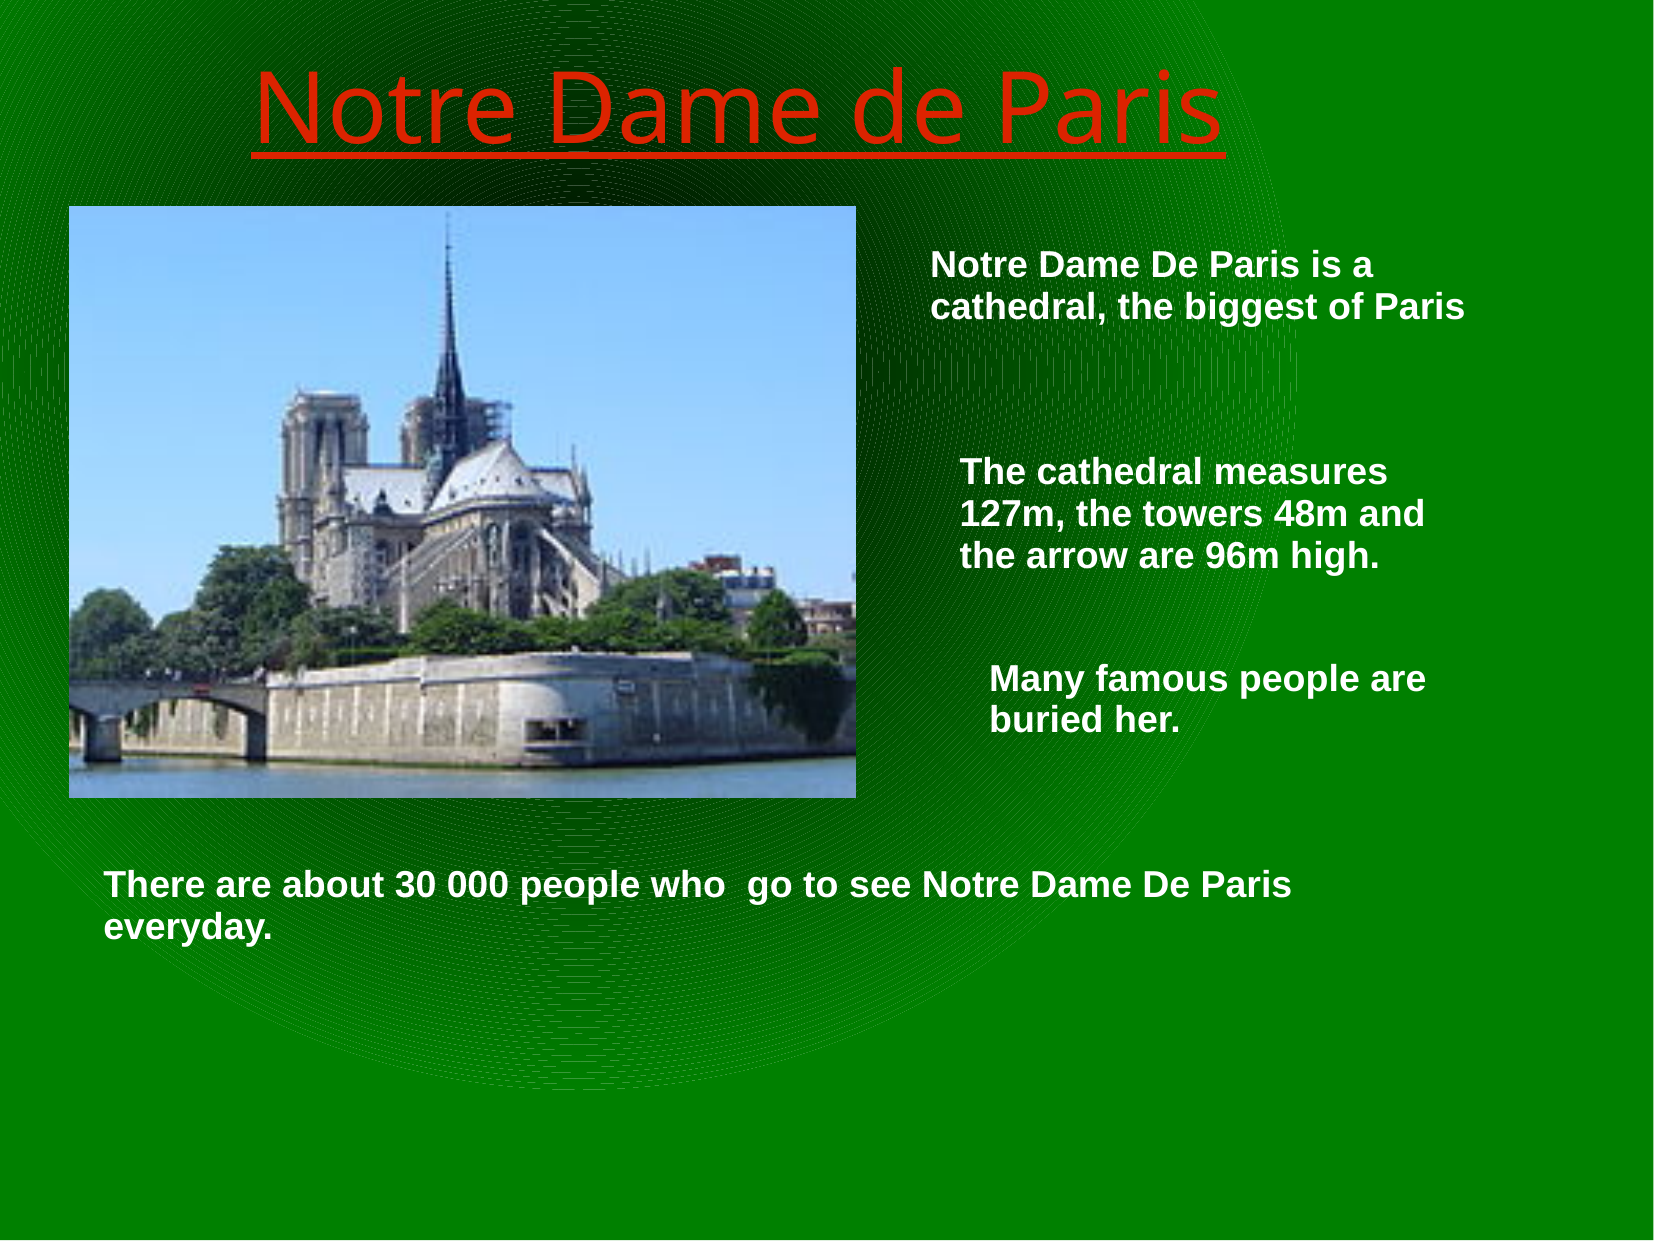

Notre Dame de Paris
Notre Dame De Paris is a cathedral, the biggest of Paris
The cathedral measures 127m, the towers 48m and the arrow are 96m high.
Many famous people are buried her.
There are about 30 000 people who go to see Notre Dame De Paris everyday.